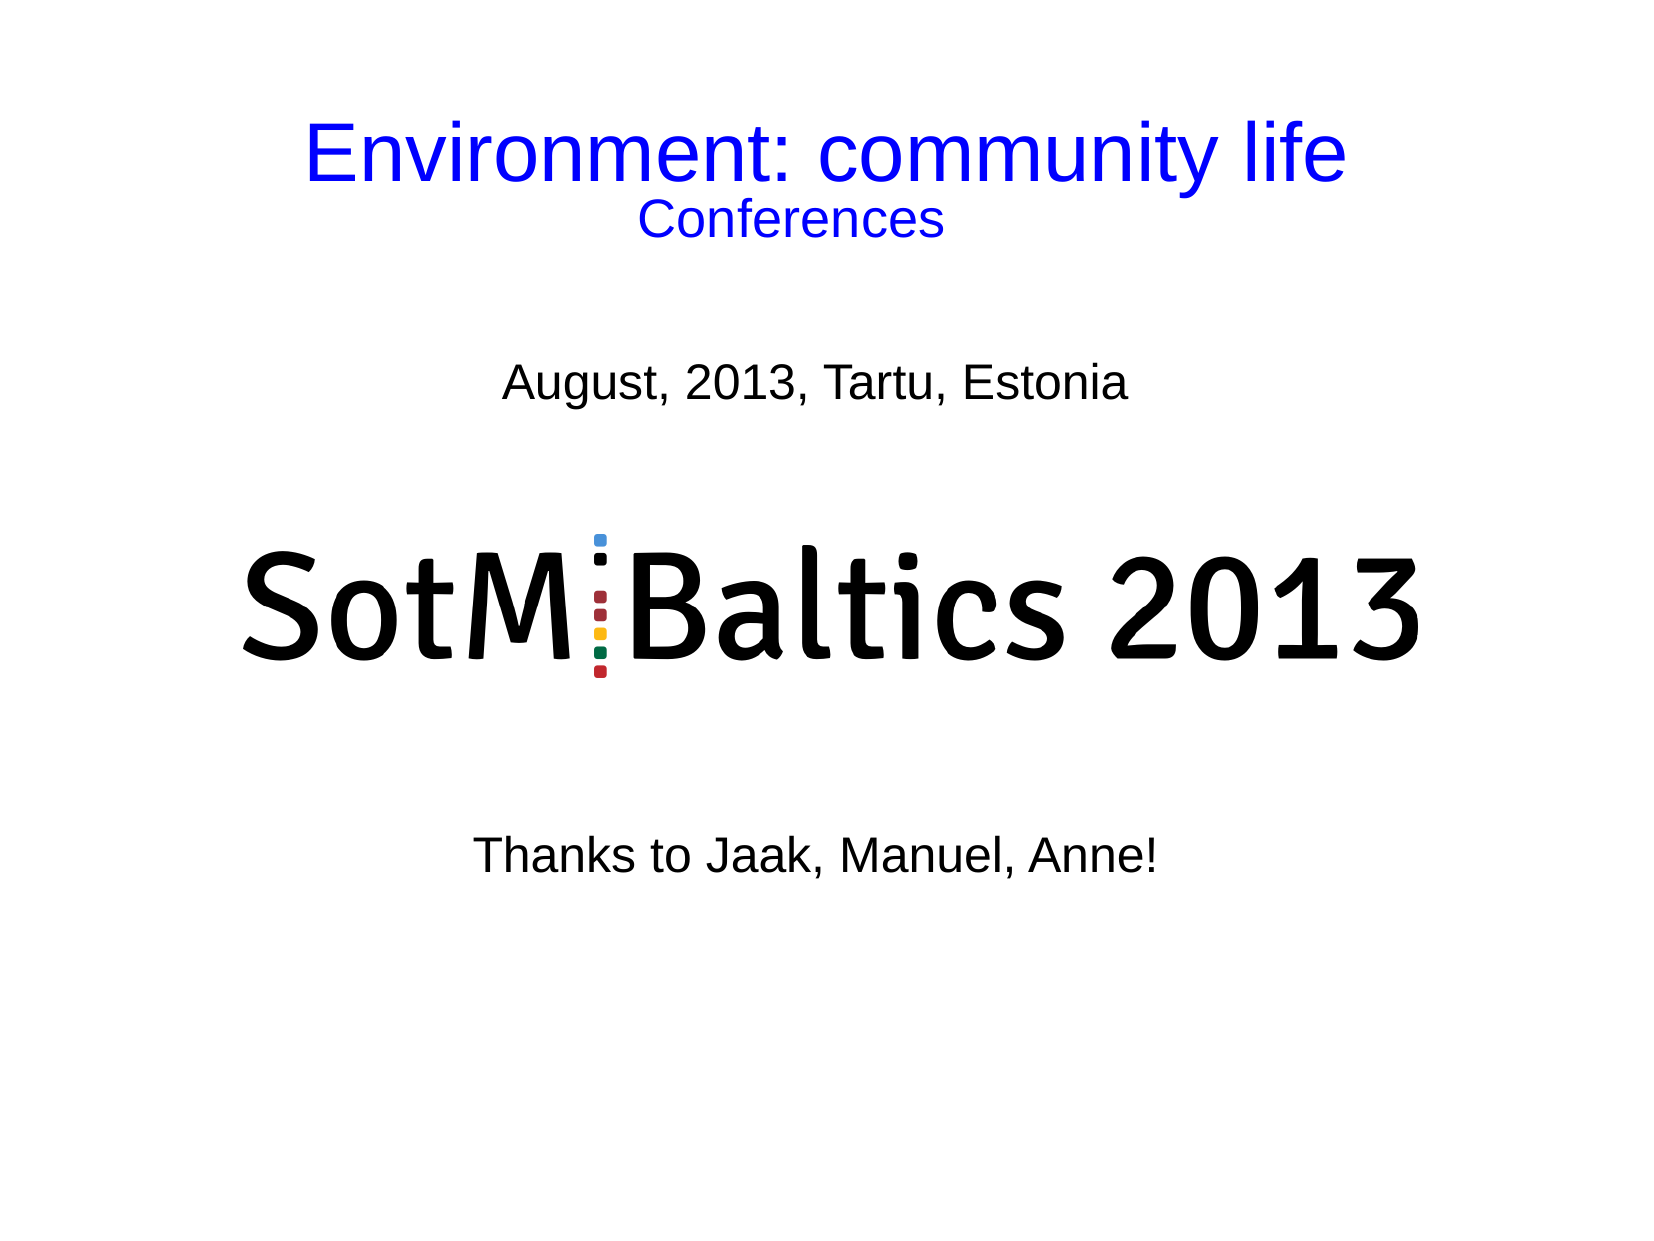

# Environment: community life
Conferences
August, 2013, Tartu, Estonia
Thanks to Jaak, Manuel, Anne!